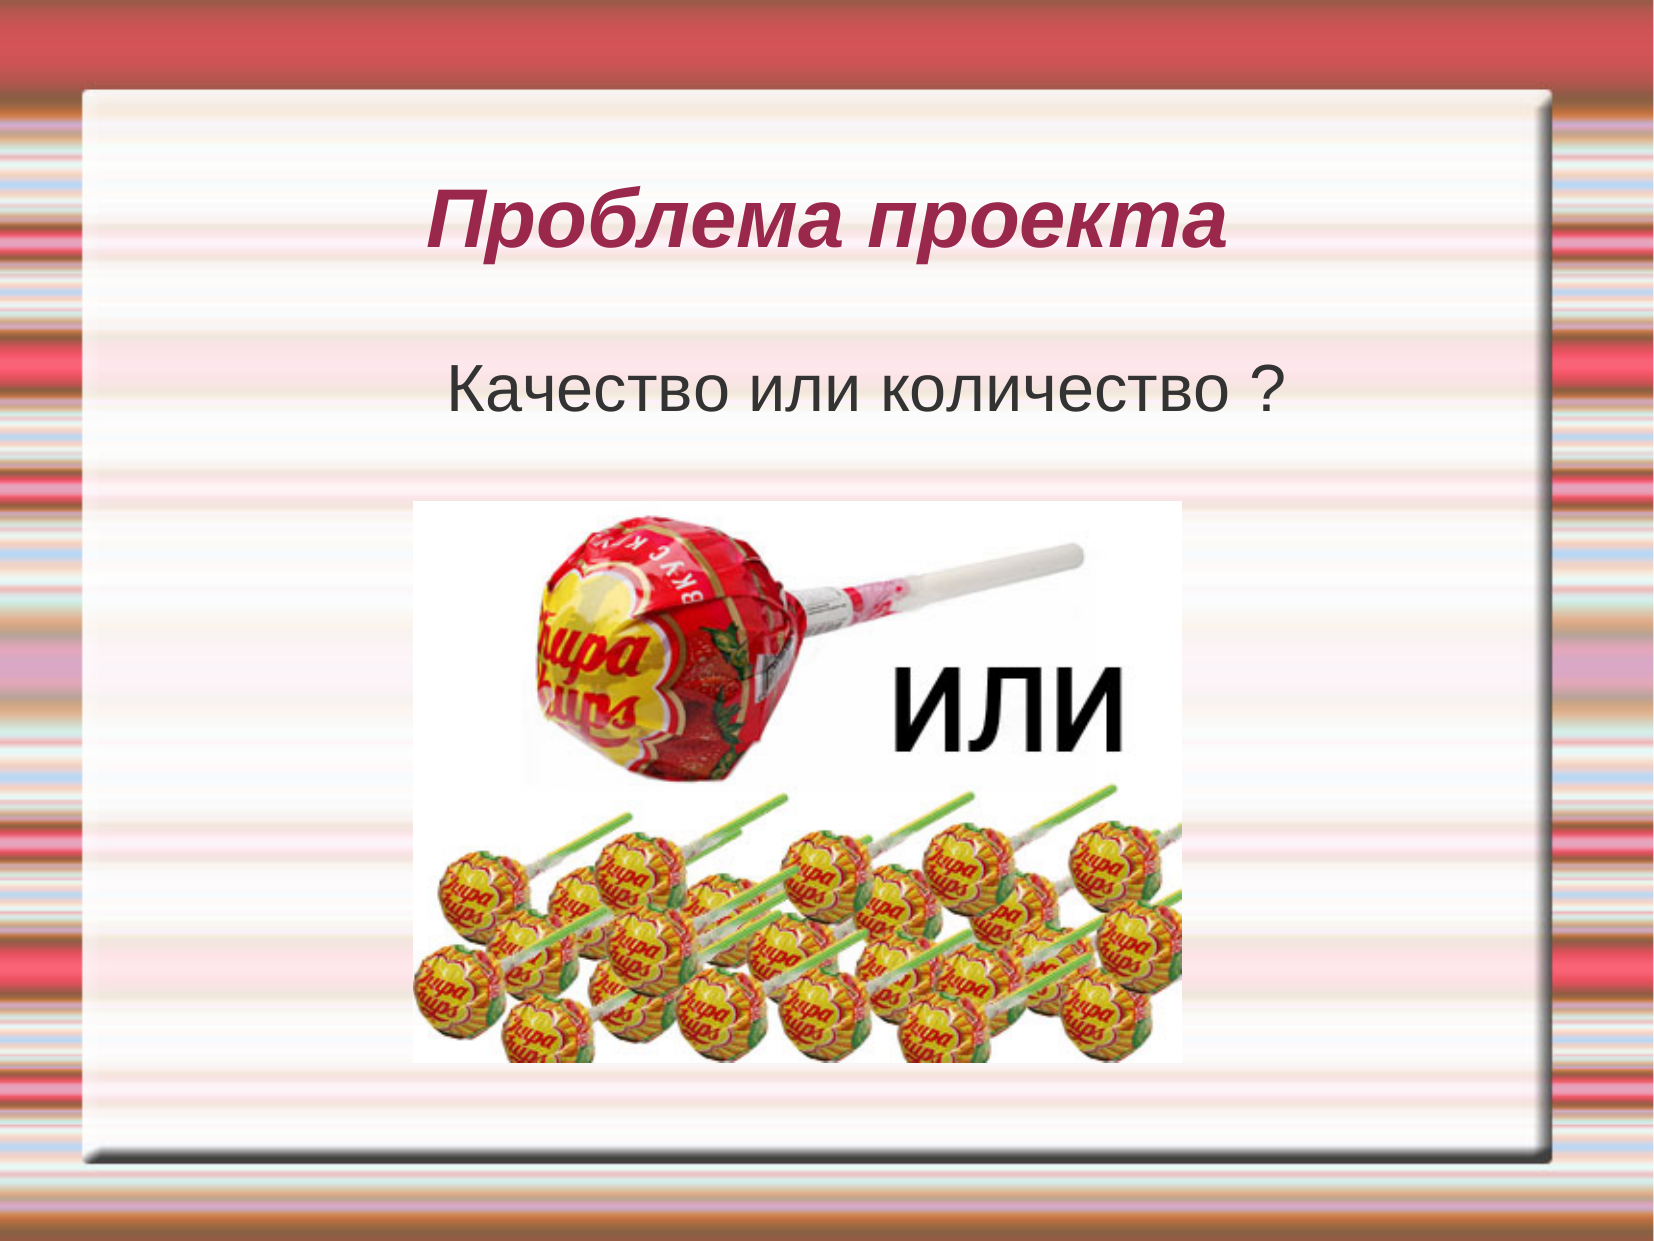

# Проблема проекта
Качество или количество ?